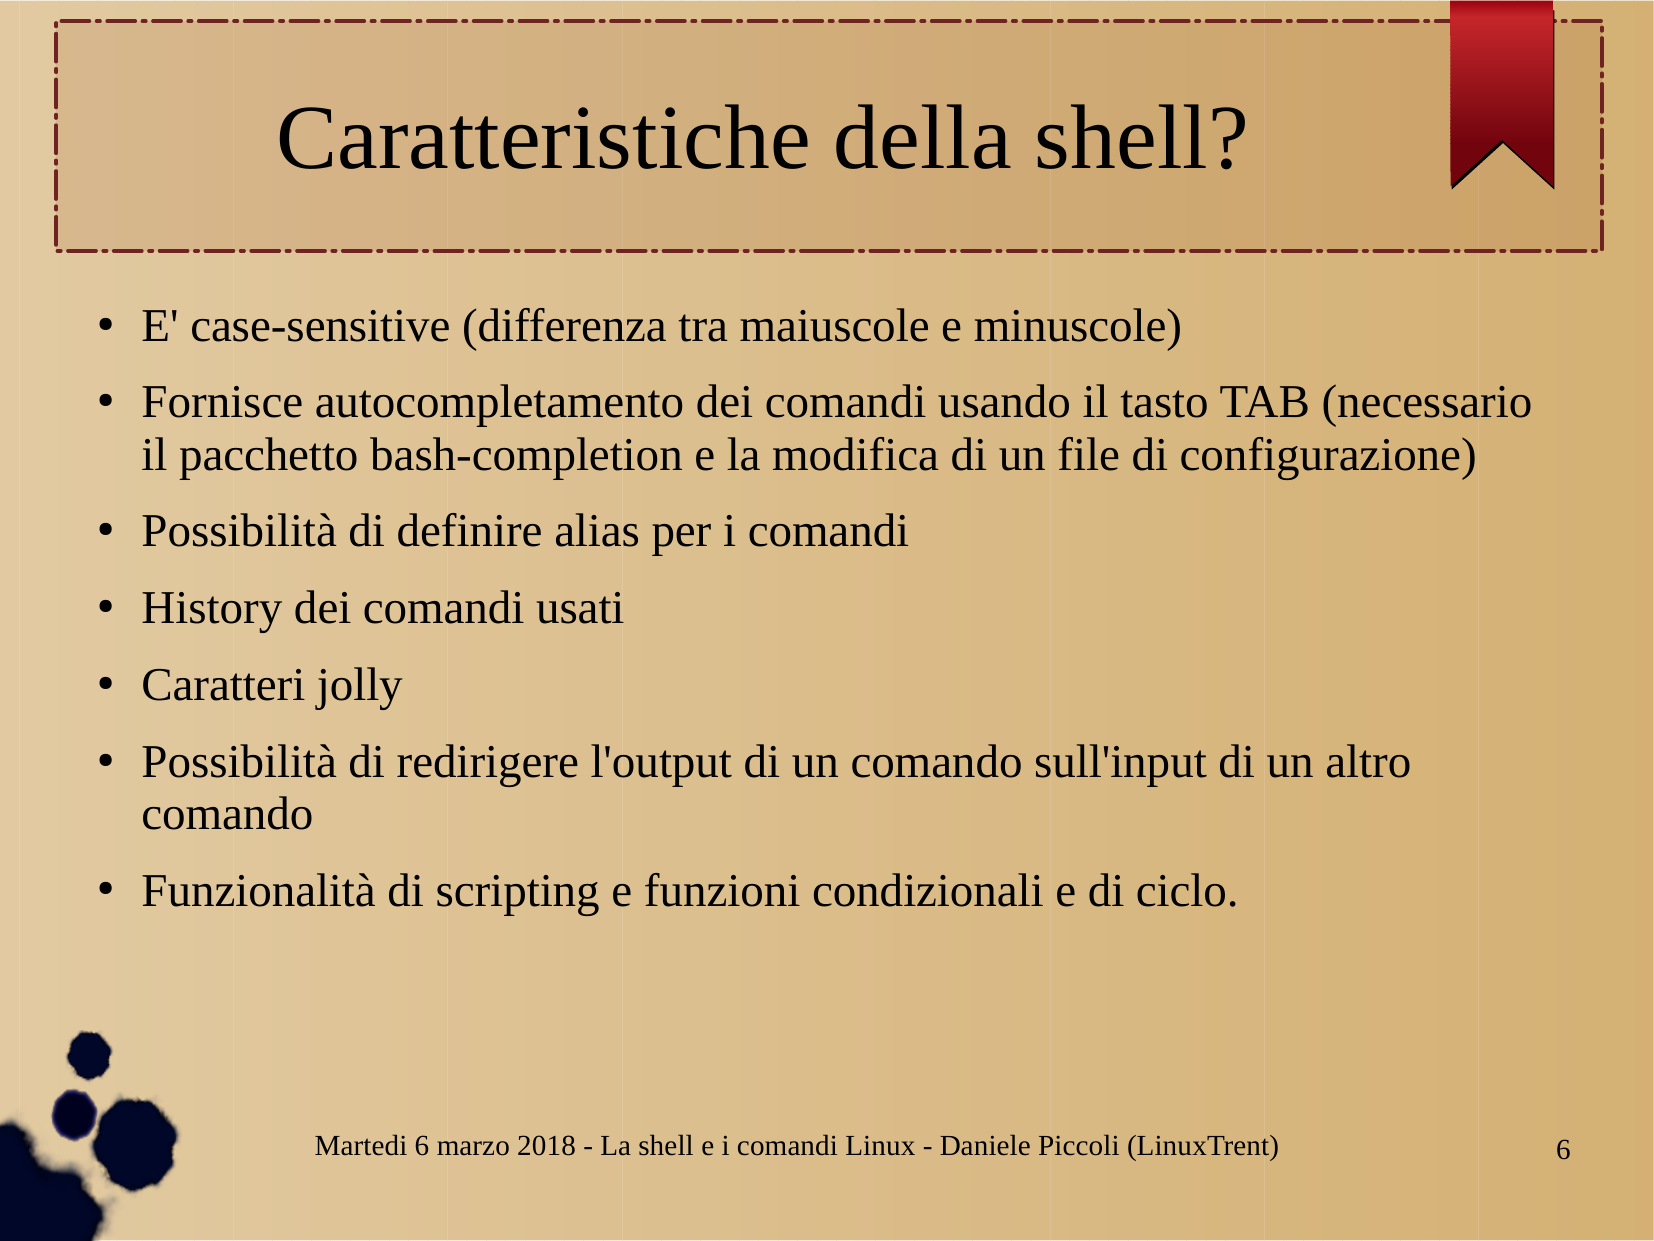

# Caratteristiche della shell?
E' case-sensitive (differenza tra maiuscole e minuscole)
Fornisce autocompletamento dei comandi usando il tasto TAB (necessario il pacchetto bash-completion e la modifica di un file di configurazione)
Possibilità di definire alias per i comandi
History dei comandi usati
Caratteri jolly
Possibilità di redirigere l'output di un comando sull'input di un altro comando
Funzionalità di scripting e funzioni condizionali e di ciclo.
Martedi 6 marzo 2018 - La shell e i comandi Linux - Daniele Piccoli (LinuxTrent)
6